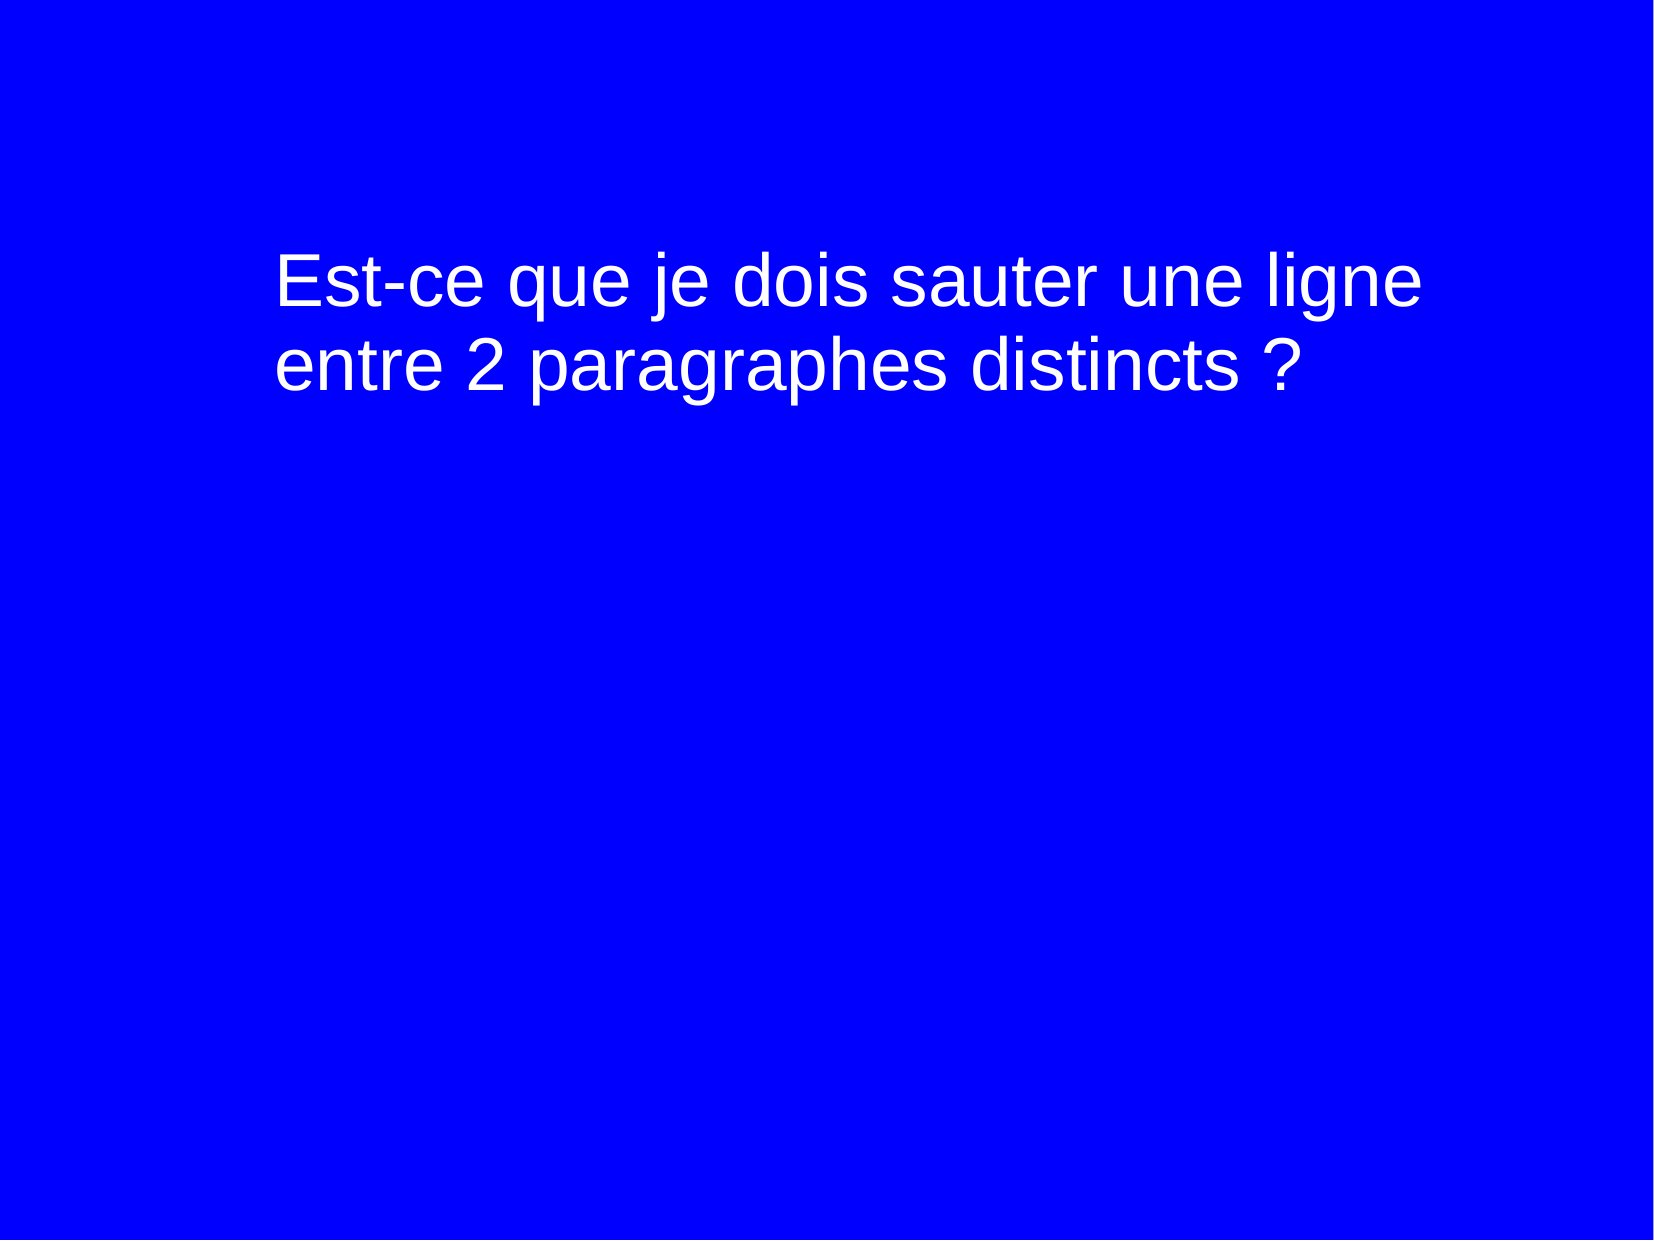

Est-ce que je dois sauter une ligne entre 2 paragraphes distincts ?